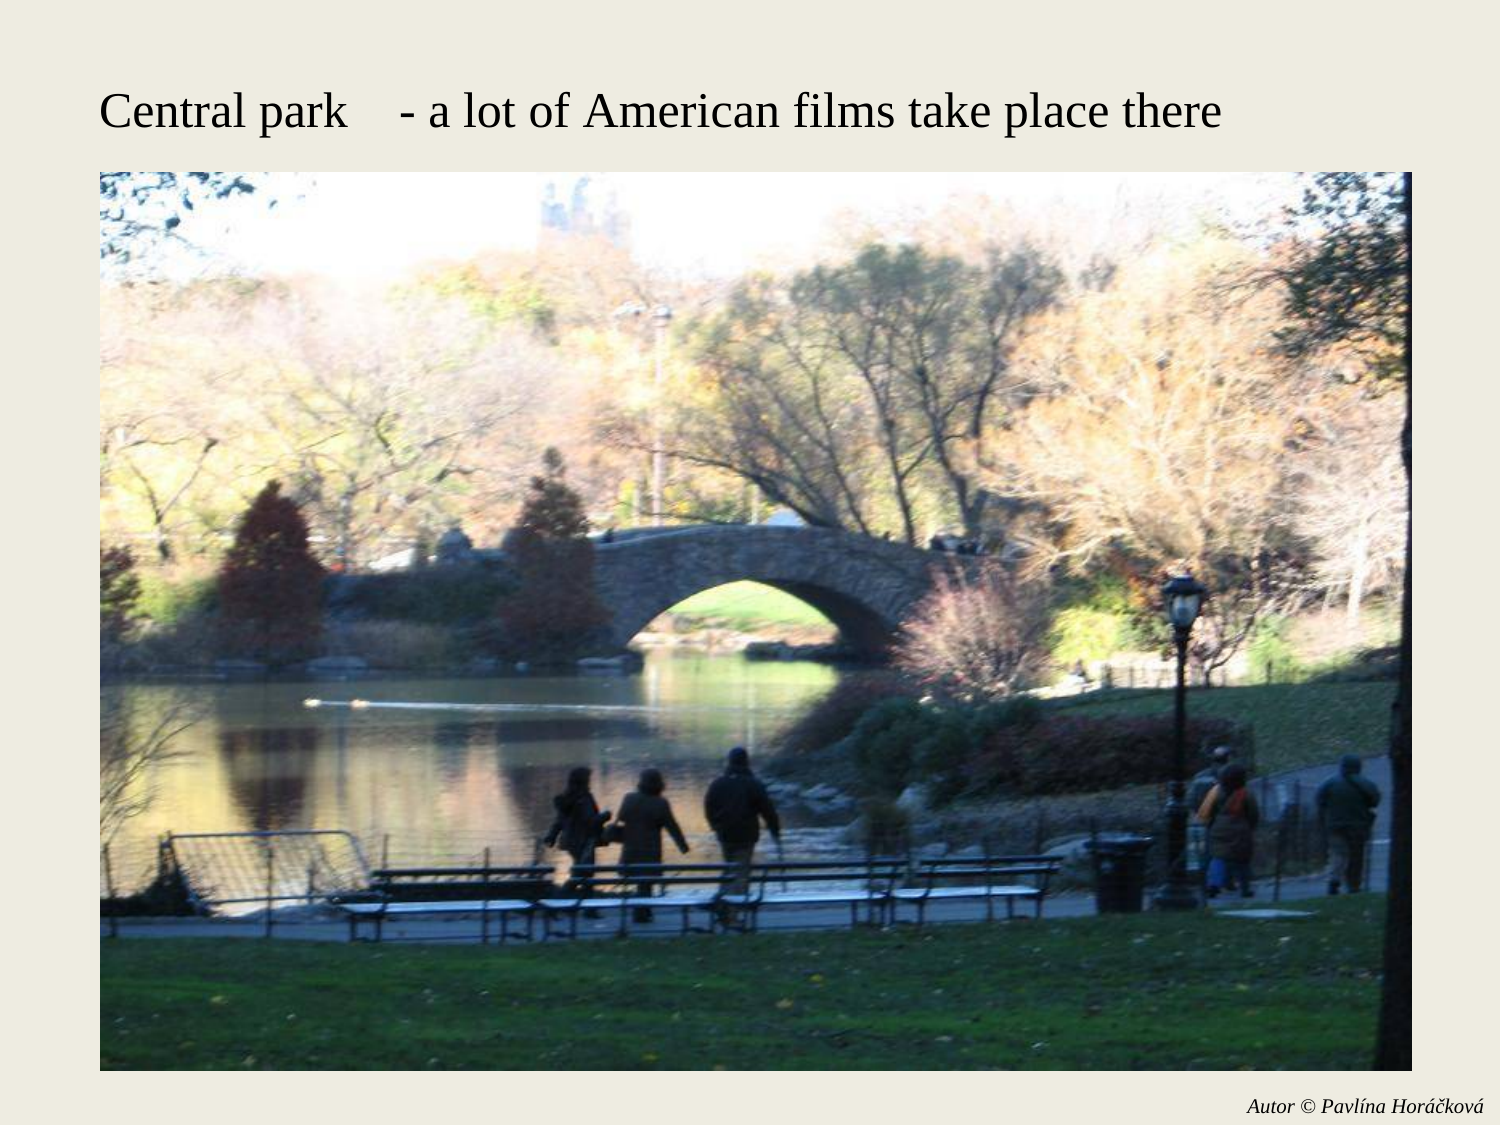

Central park 	- a lot of American films take place there
Autor © Pavlína Horáčková